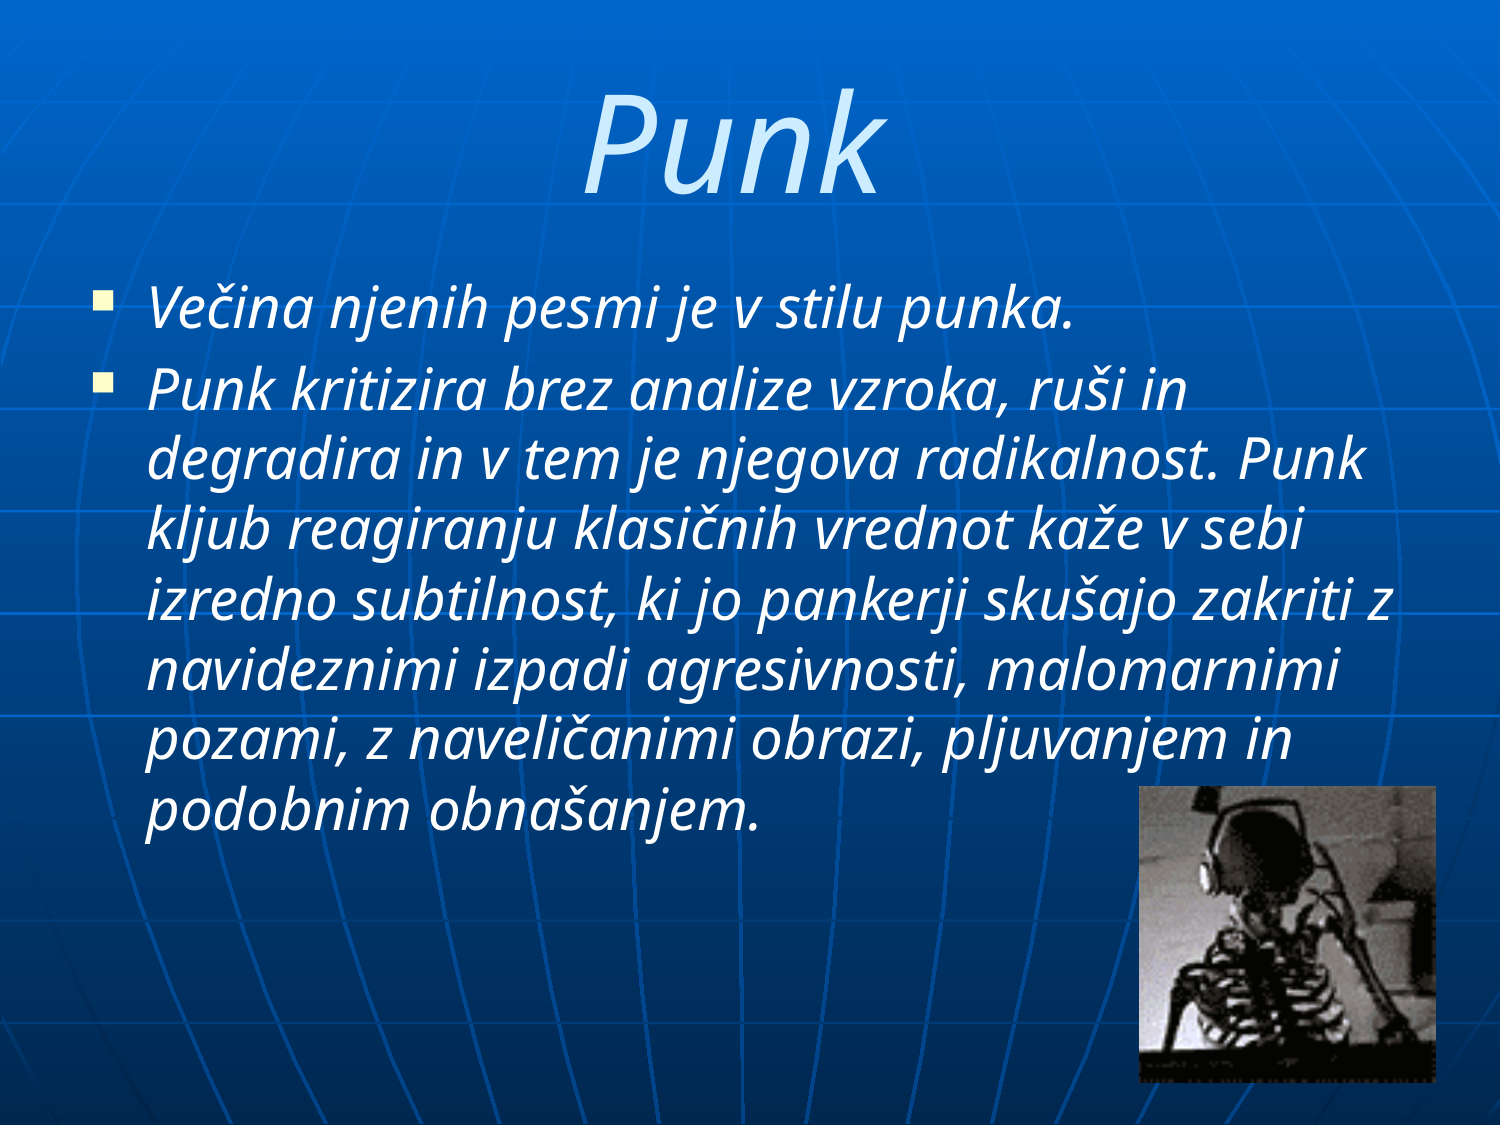

# Punk
Večina njenih pesmi je v stilu punka.
Punk kritizira brez analize vzroka, ruši in degradira in v tem je njegova radikalnost. Punk kljub reagiranju klasičnih vrednot kaže v sebi izredno subtilnost, ki jo pankerji skušajo zakriti z navideznimi izpadi agresivnosti, malomarnimi pozami, z naveličanimi obrazi, pljuvanjem in podobnim obnašanjem.